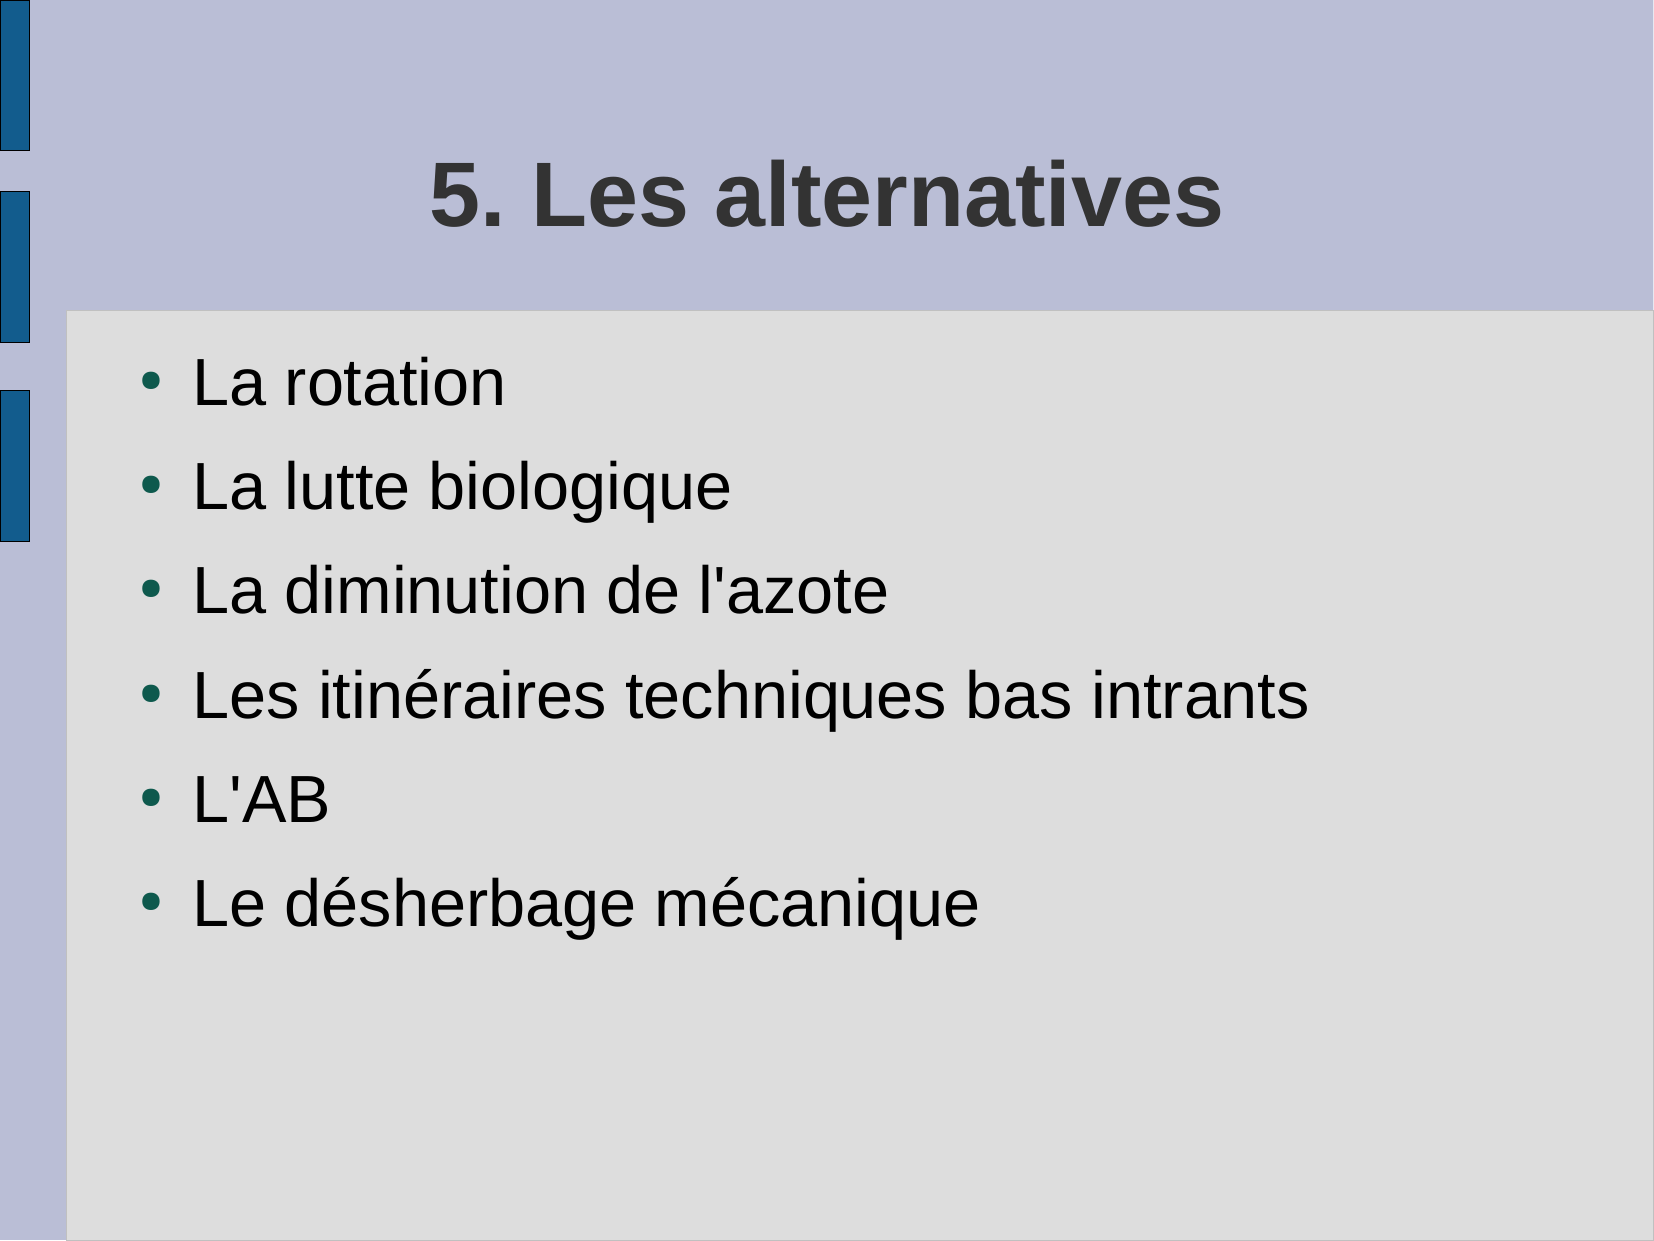

# 5. Les alternatives
La rotation
La lutte biologique
La diminution de l'azote
Les itinéraires techniques bas intrants
L'AB
Le désherbage mécanique